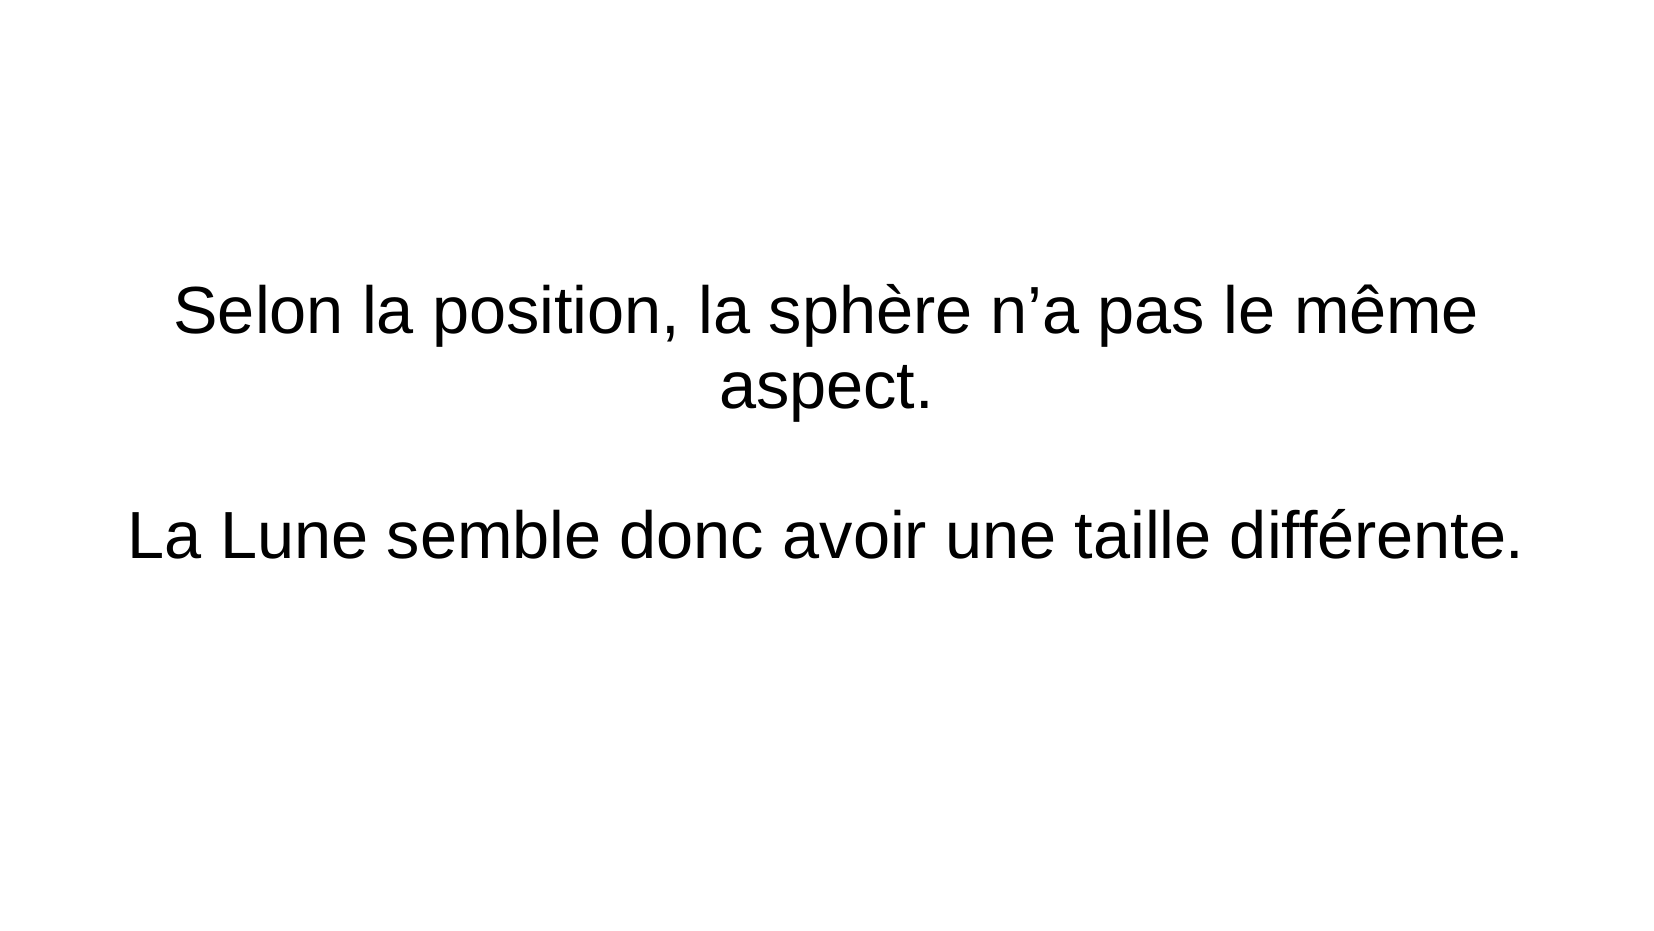

# Selon la position, la sphère n’a pas le même aspect.
La Lune semble donc avoir une taille différente.